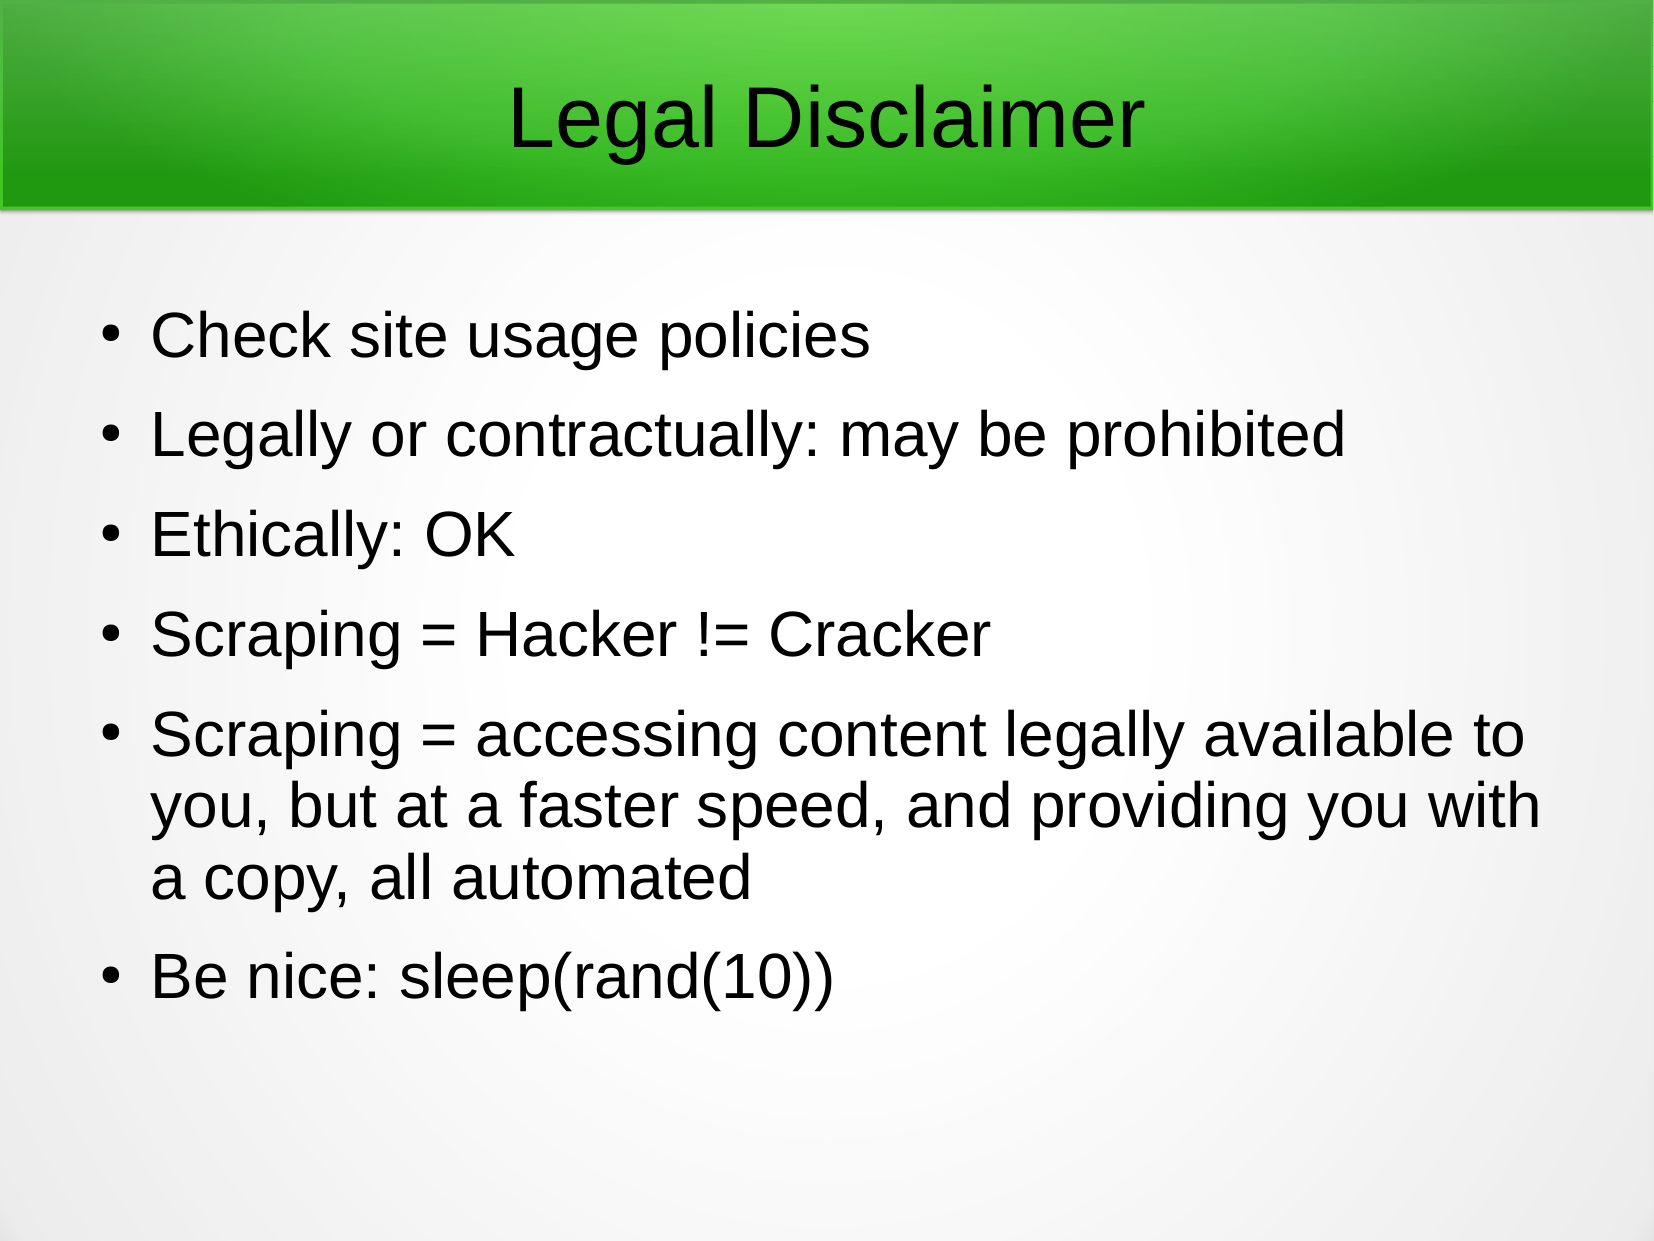

# Legal Disclaimer
Check site usage policies
Legally or contractually: may be prohibited
Ethically: OK
Scraping = Hacker != Cracker
Scraping = accessing content legally available to you, but at a faster speed, and providing you with a copy, all automated
Be nice: sleep(rand(10))